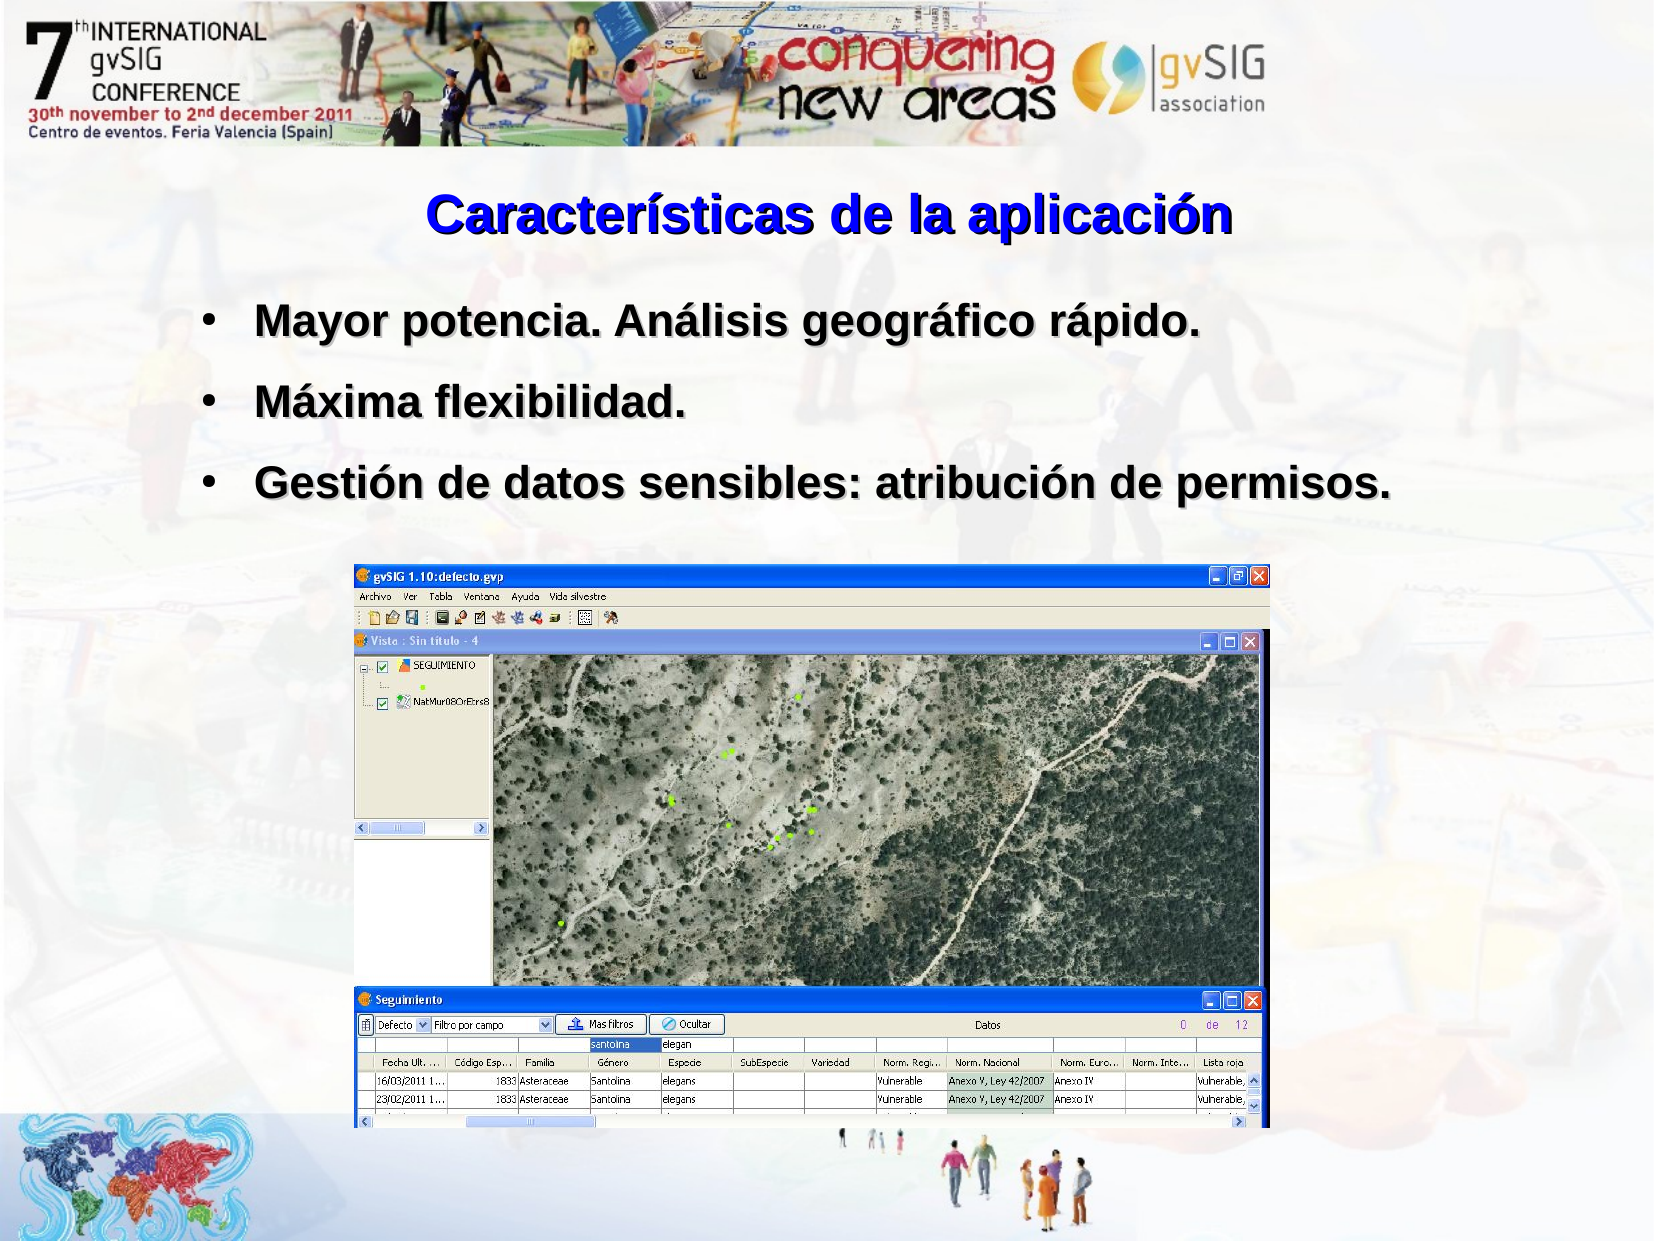

# Características de la aplicación
Mayor potencia. Análisis geográfico rápido.
Máxima flexibilidad.
Gestión de datos sensibles: atribución de permisos.